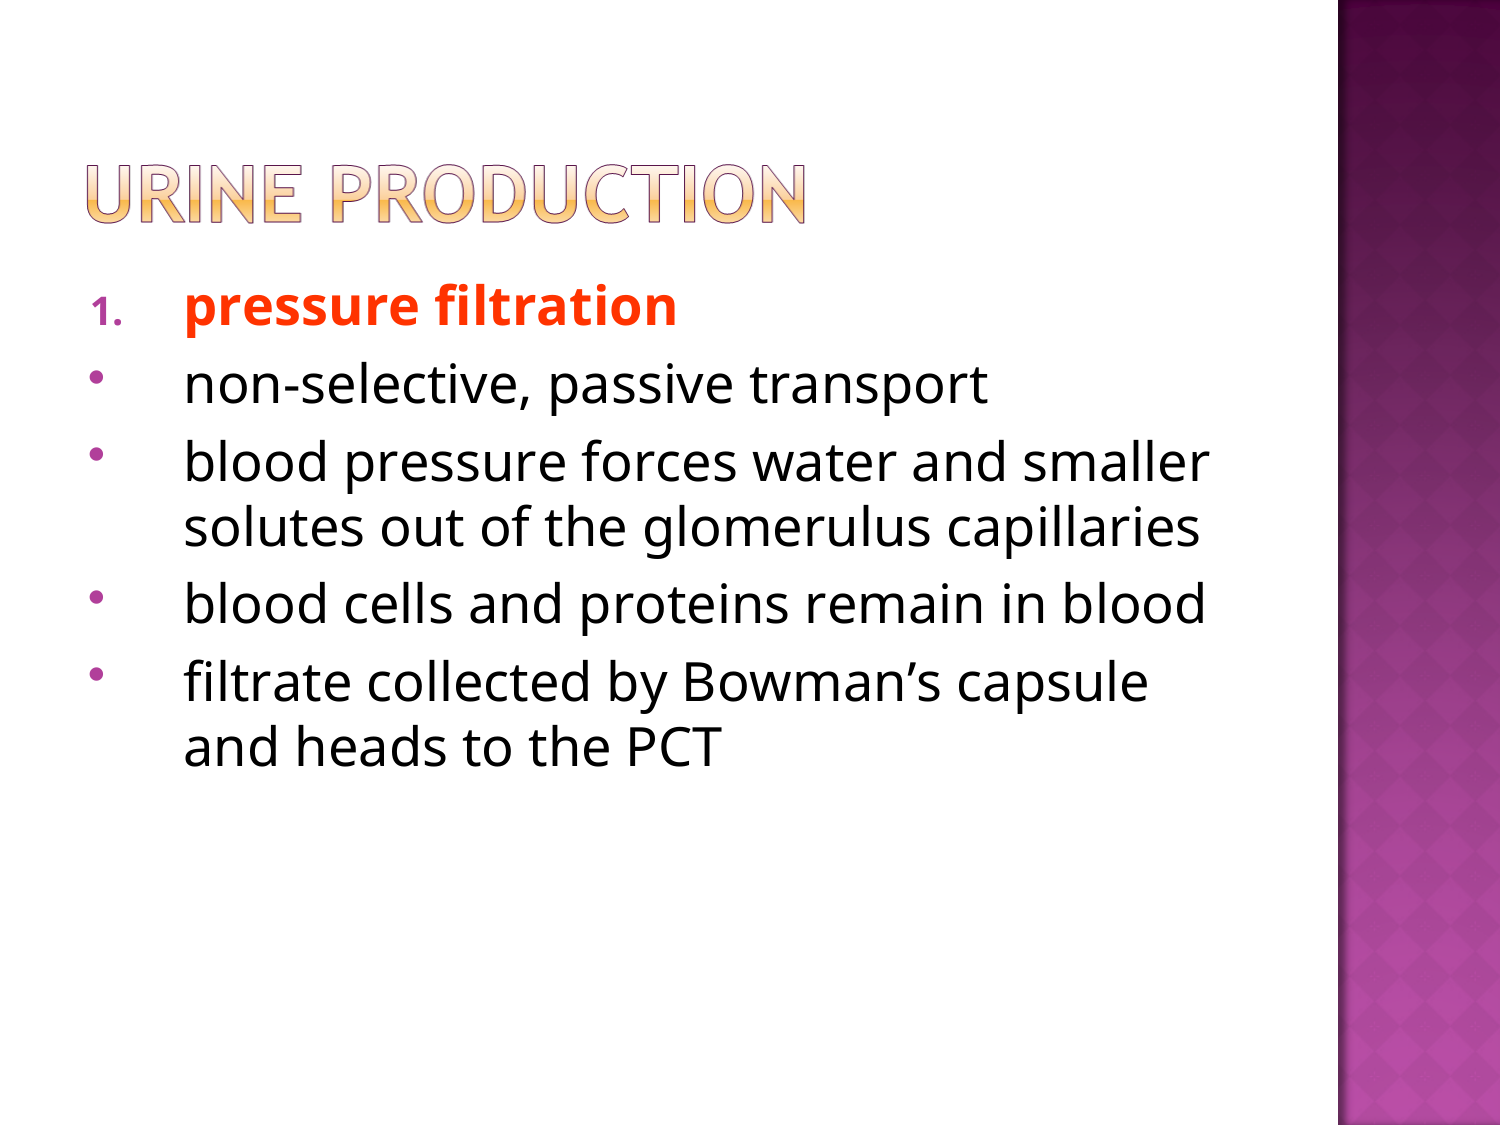

# pressure filtration
non-selective, passive transport
blood pressure forces water and smaller solutes out of the glomerulus capillaries
blood cells and proteins remain in blood
filtrate collected by Bowman’s capsule and heads to the PCT